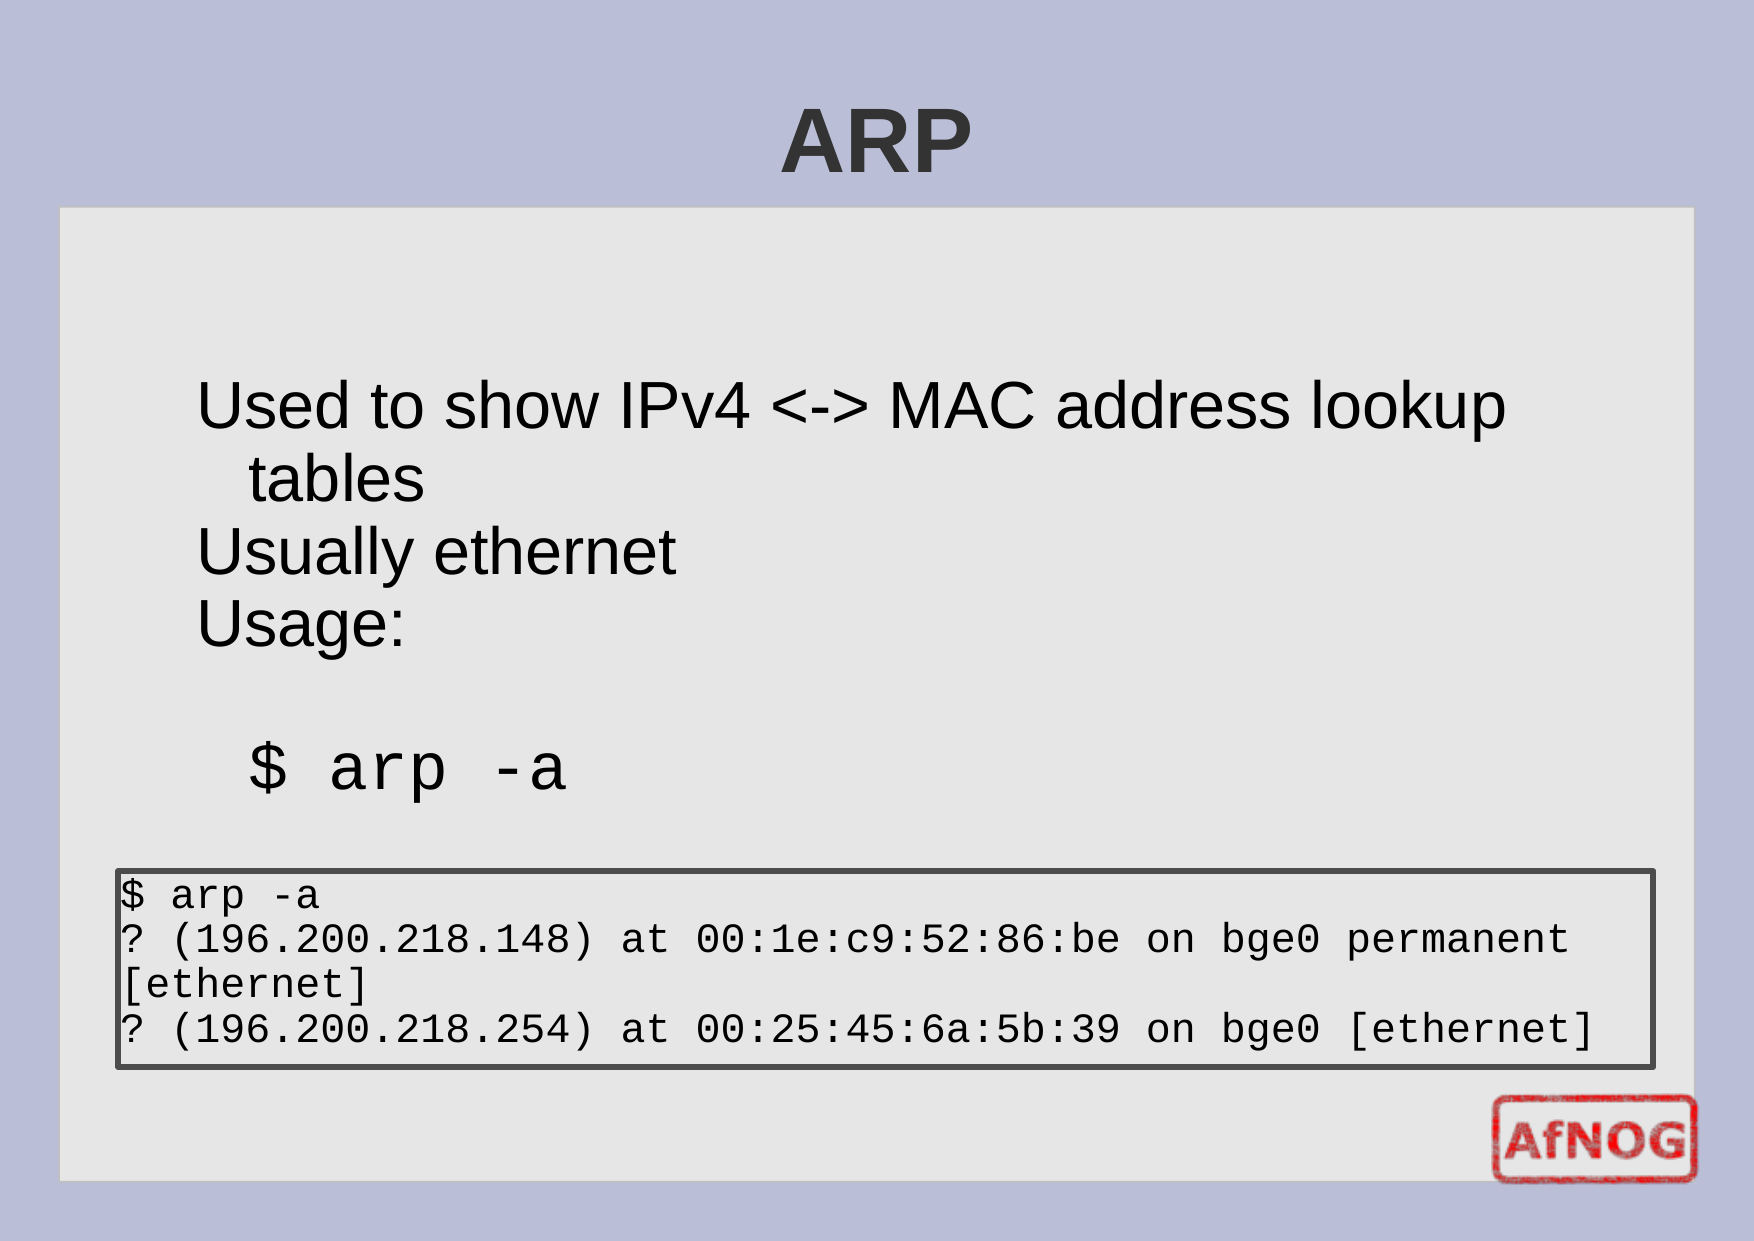

# ARP
Used to show IPv4 <-> MAC address lookup tables
Usually ethernet
Usage:
$ arp -a
$ arp -a
? (196.200.218.148) at 00:1e:c9:52:86:be on bge0 permanent [ethernet]
? (196.200.218.254) at 00:25:45:6a:5b:39 on bge0 [ethernet]